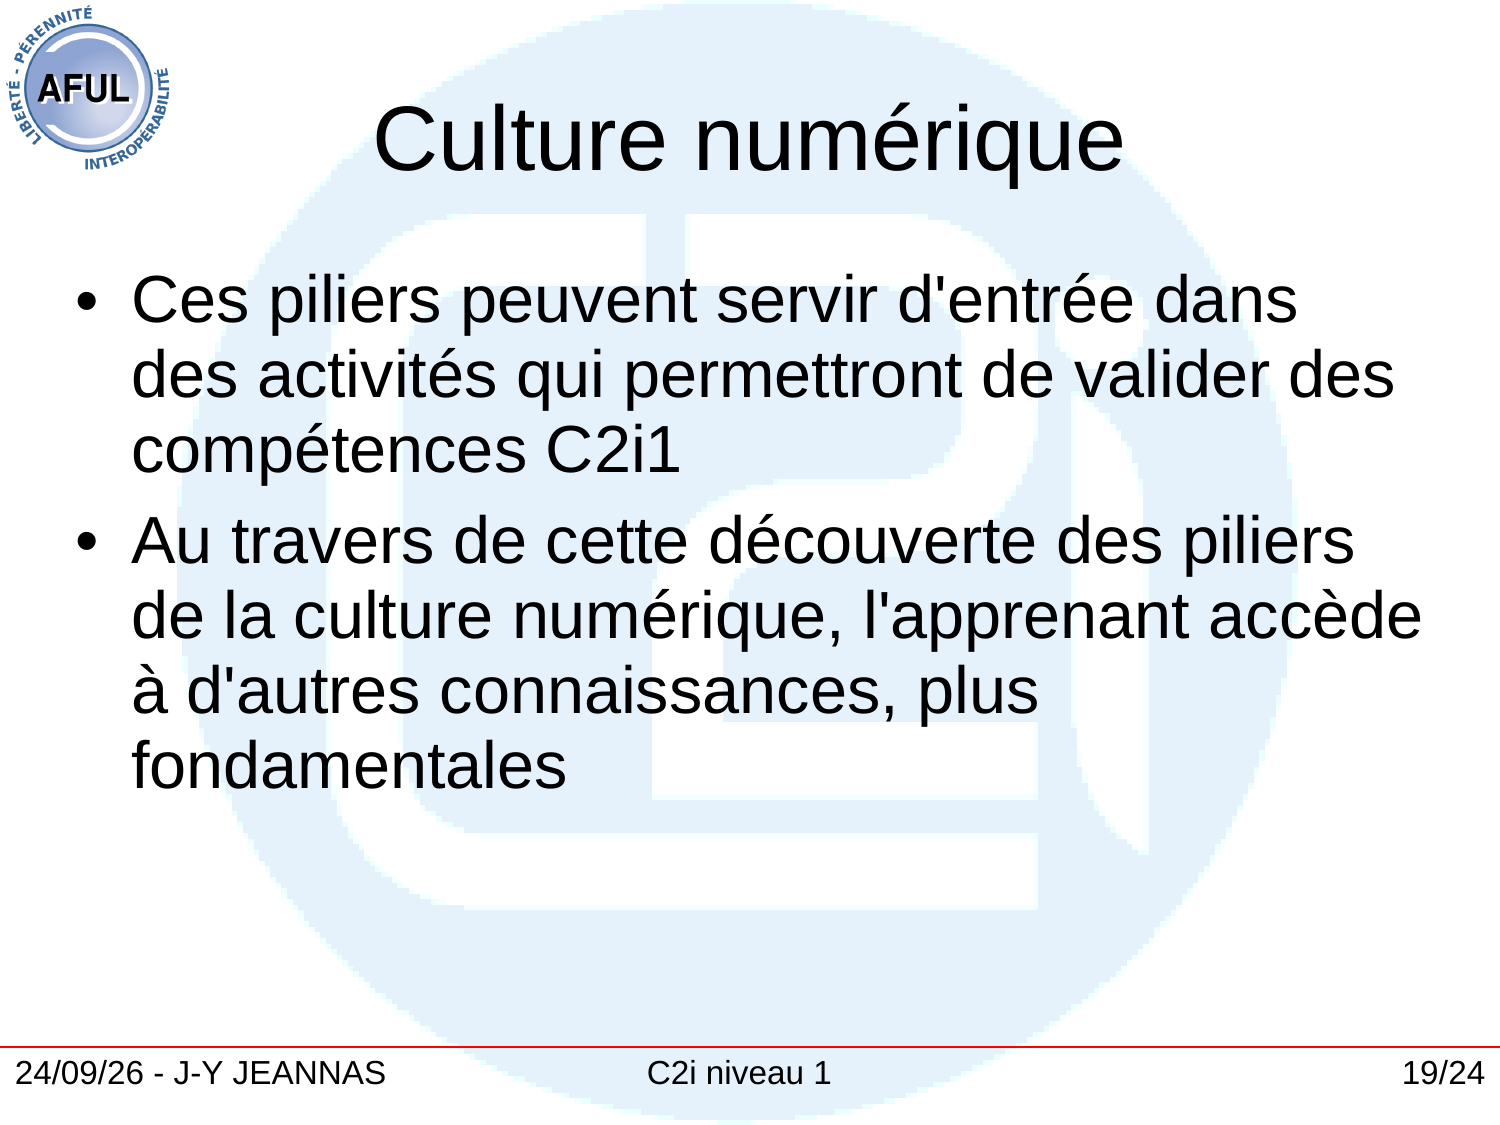

# Culture numérique
Ces piliers peuvent servir d'entrée dans des activités qui permettront de valider des compétences C2i1
Au travers de cette découverte des piliers de la culture numérique, l'apprenant accède à d'autres connaissances, plus fondamentales
19